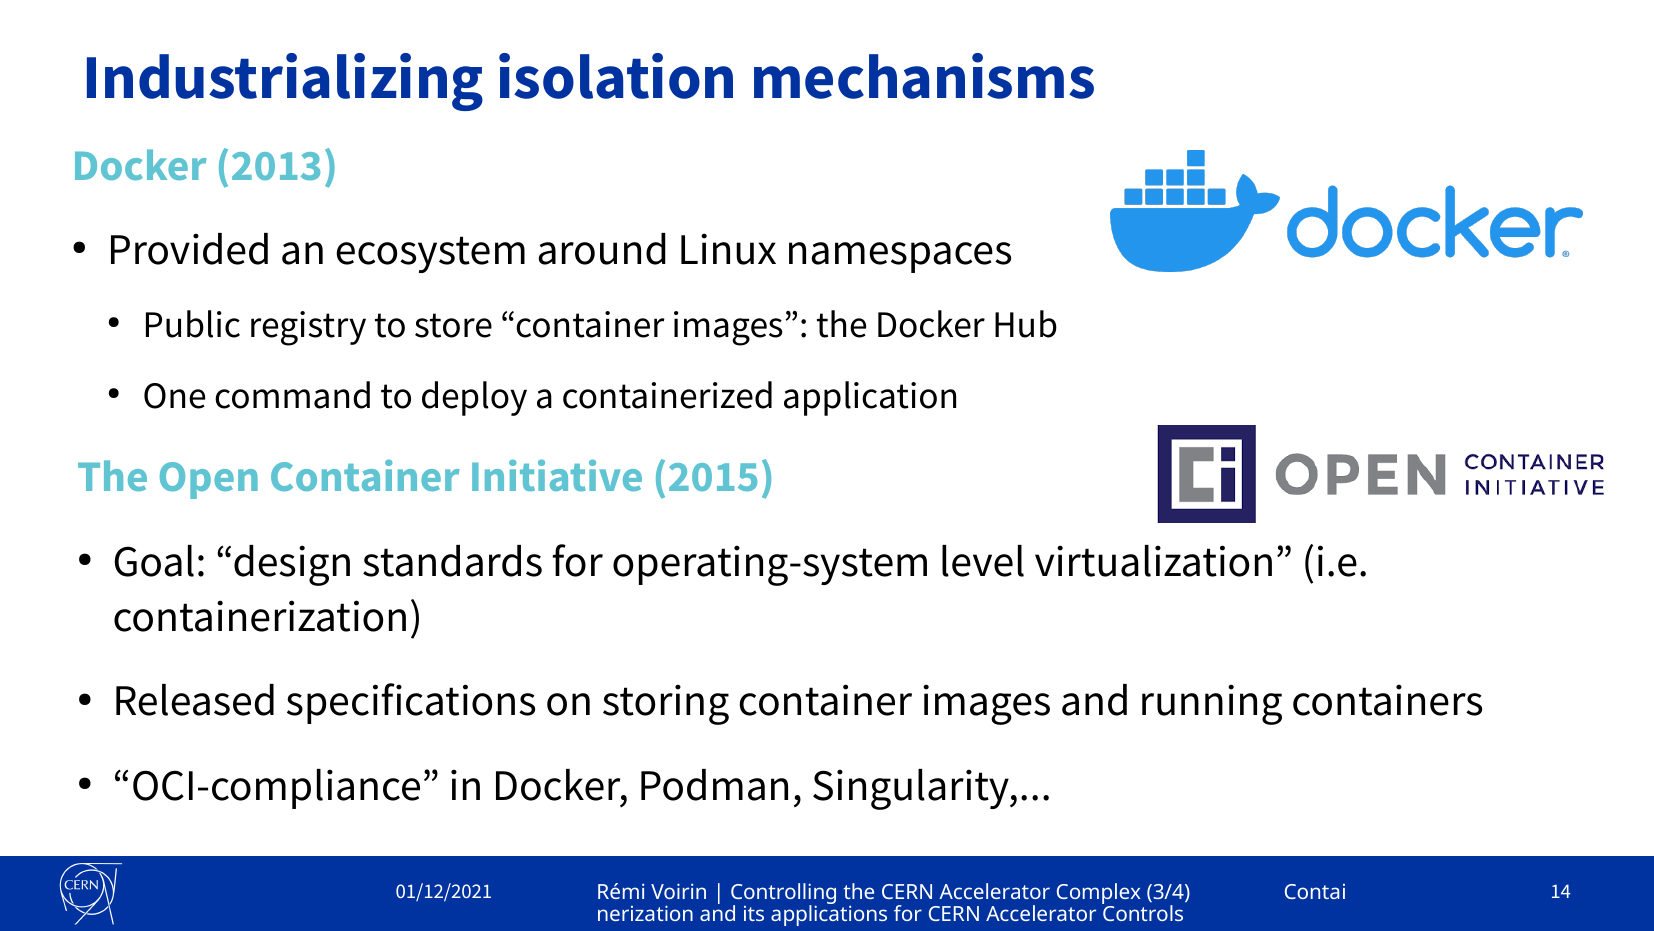

# Industrializing isolation mechanisms
Docker (2013)
Provided an ecosystem around Linux namespaces
Public registry to store “container images”: the Docker Hub
One command to deploy a containerized application
The Open Container Initiative (2015)
Goal: “design standards for operating-system level virtualization” (i.e. containerization)
Released specifications on storing container images and running containers
“OCI-compliance” in Docker, Podman, Singularity,...
01/12/2021
Rémi Voirin | Controlling the CERN Accelerator Complex (3/4) Containerization and its applications for CERN Accelerator Controls
14